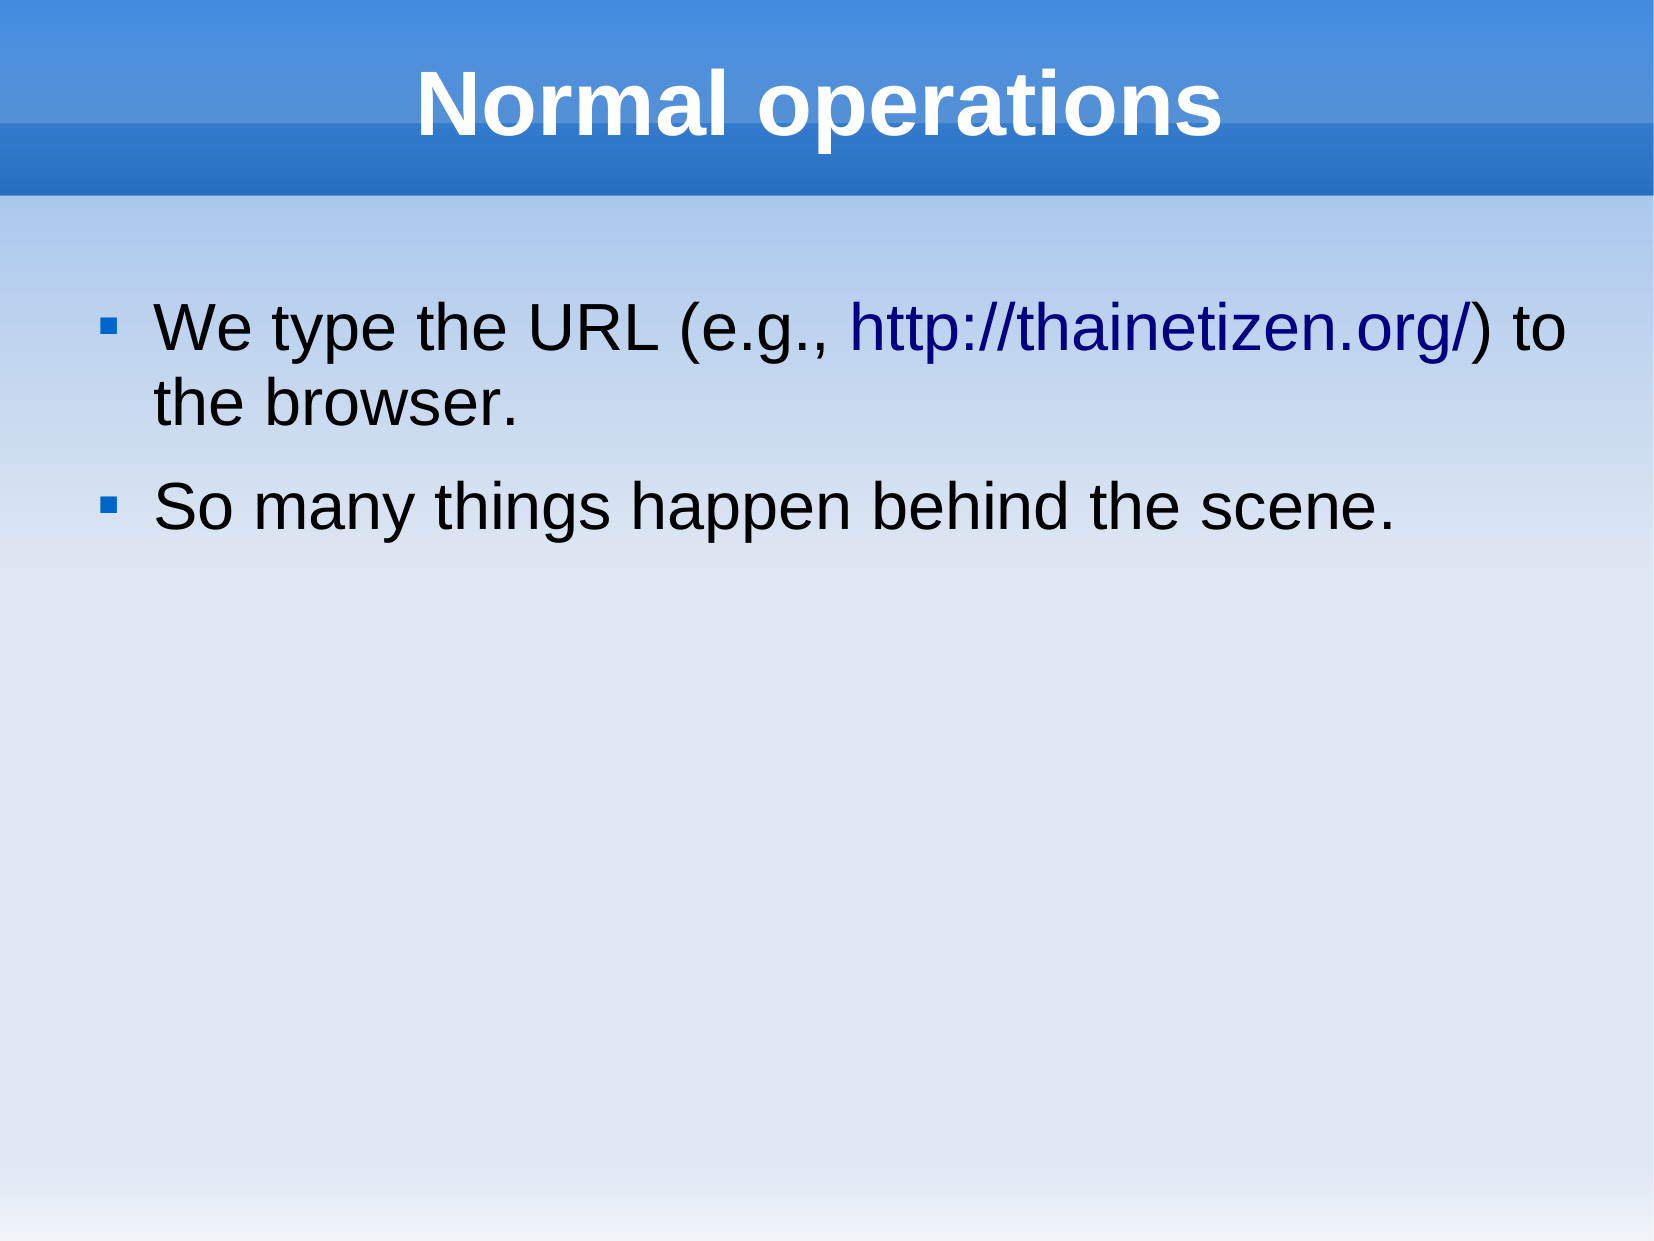

# Normal operations
We type the URL (e.g., http://thainetizen.org/) to the browser.
So many things happen behind the scene.